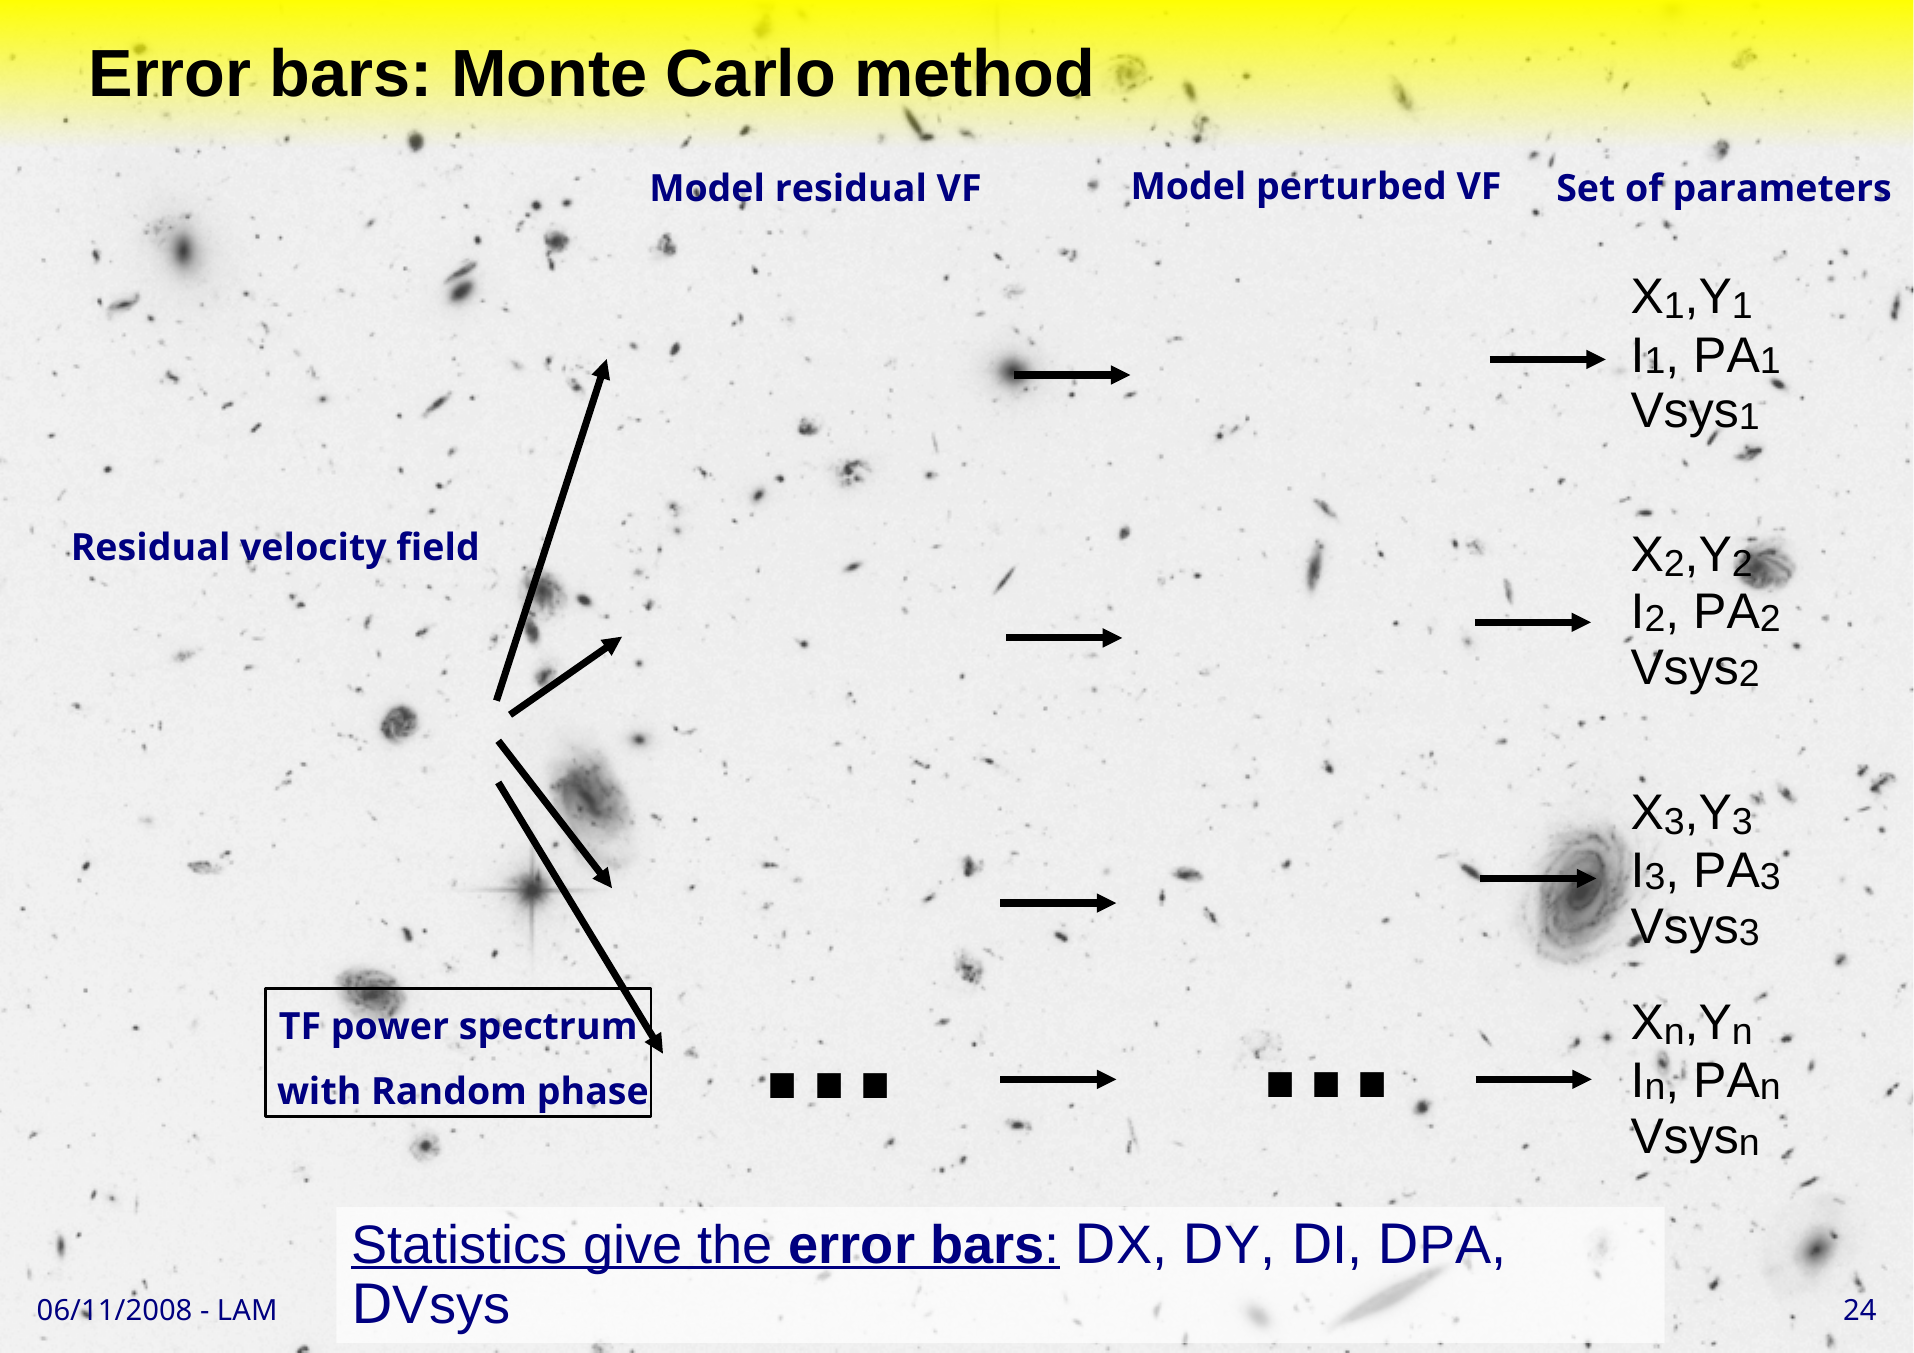

# Error bars: Monte Carlo method
Model perturbed VF
Model residual VF
Set of parameters
X1,Y1
I1, PA1
Vsys1
X2,Y2
I2, PA2
Vsys2
Residual velocity field
X3,Y3
I3, PA3
Vsys3
...
...
Xn,Yn
In, PAn
Vsysn
TF power spectrum
 with Random phase
Statistics give the error bars: DX, DY, DI, DPA, DVsys
24
06/11/2008 - LAM